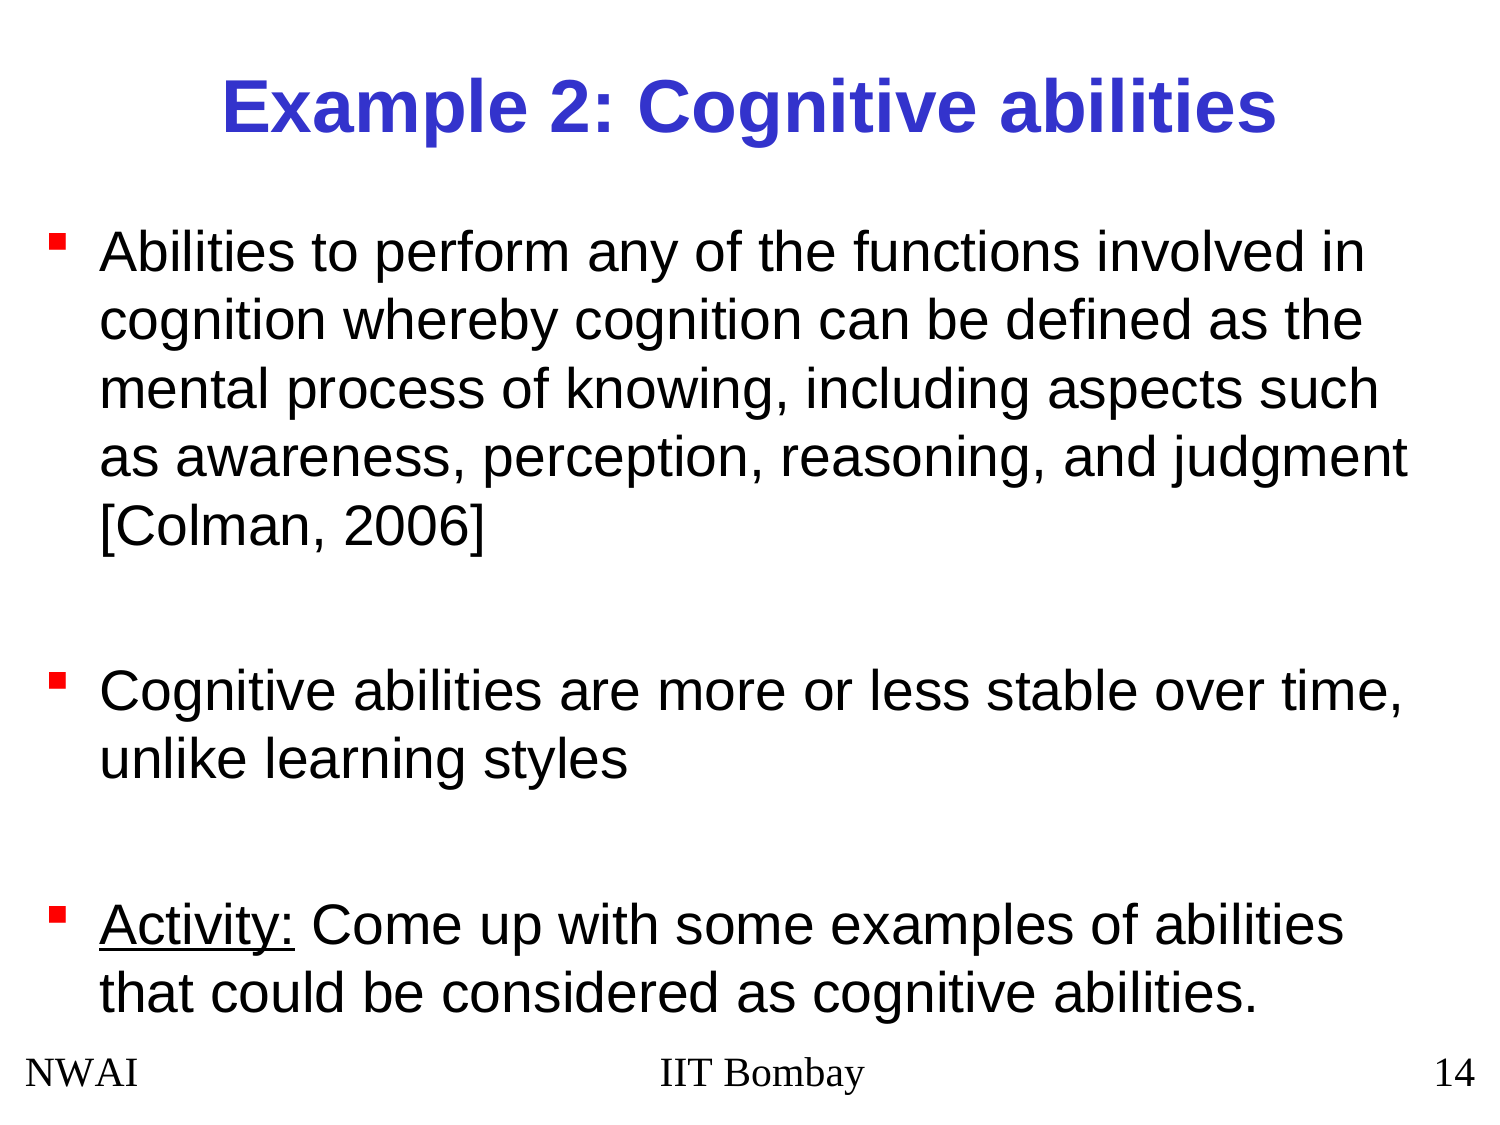

# Example 2: Cognitive abilities
Abilities to perform any of the functions involved in cognition whereby cognition can be defined as the mental process of knowing, including aspects such as awareness, perception, reasoning, and judgment [Colman, 2006]
Cognitive abilities are more or less stable over time, unlike learning styles
Activity: Come up with some examples of abilities that could be considered as cognitive abilities.
NWAI
IIT Bombay
14